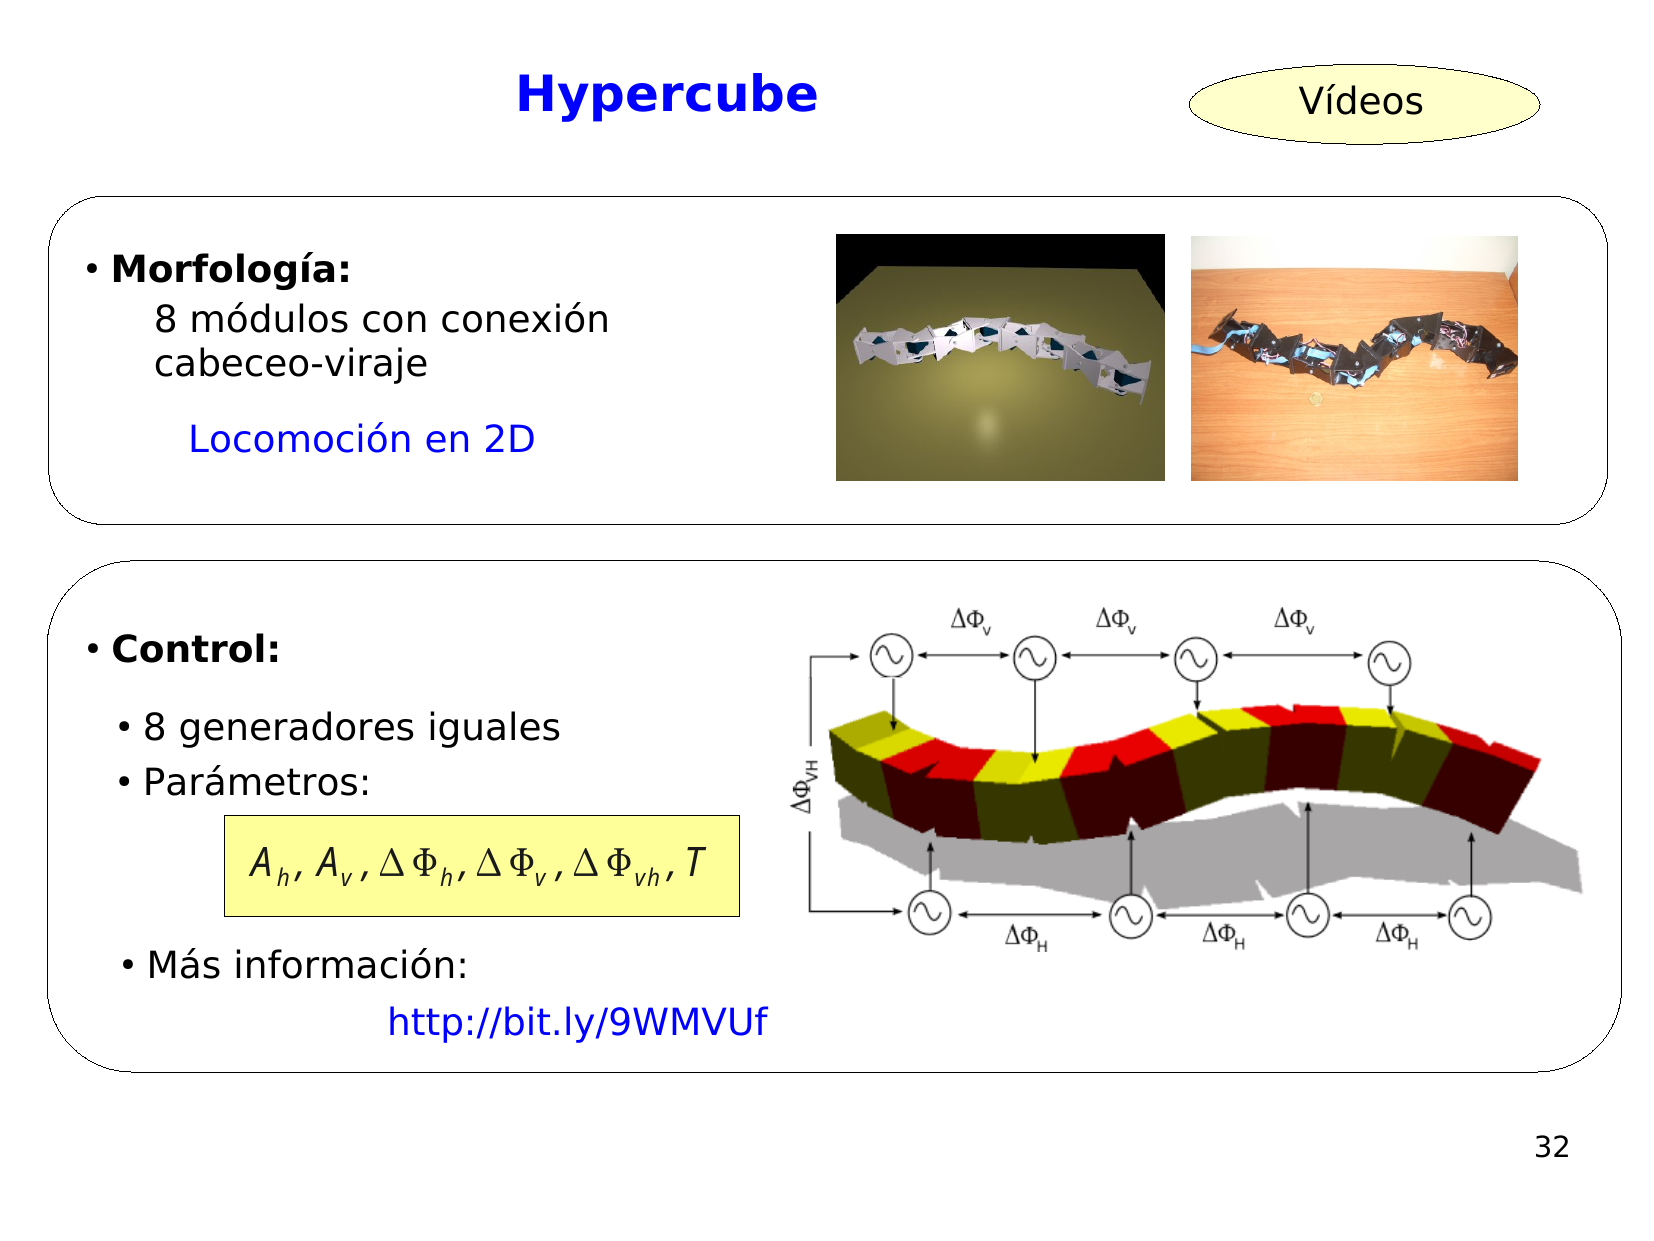

Hypercube
Vídeos
 Morfología:
8 módulos con conexión cabeceo-viraje
Locomoción en 2D
 Control:
 8 generadores iguales
 Parámetros:
 Más información:
http://bit.ly/9WMVUf
32